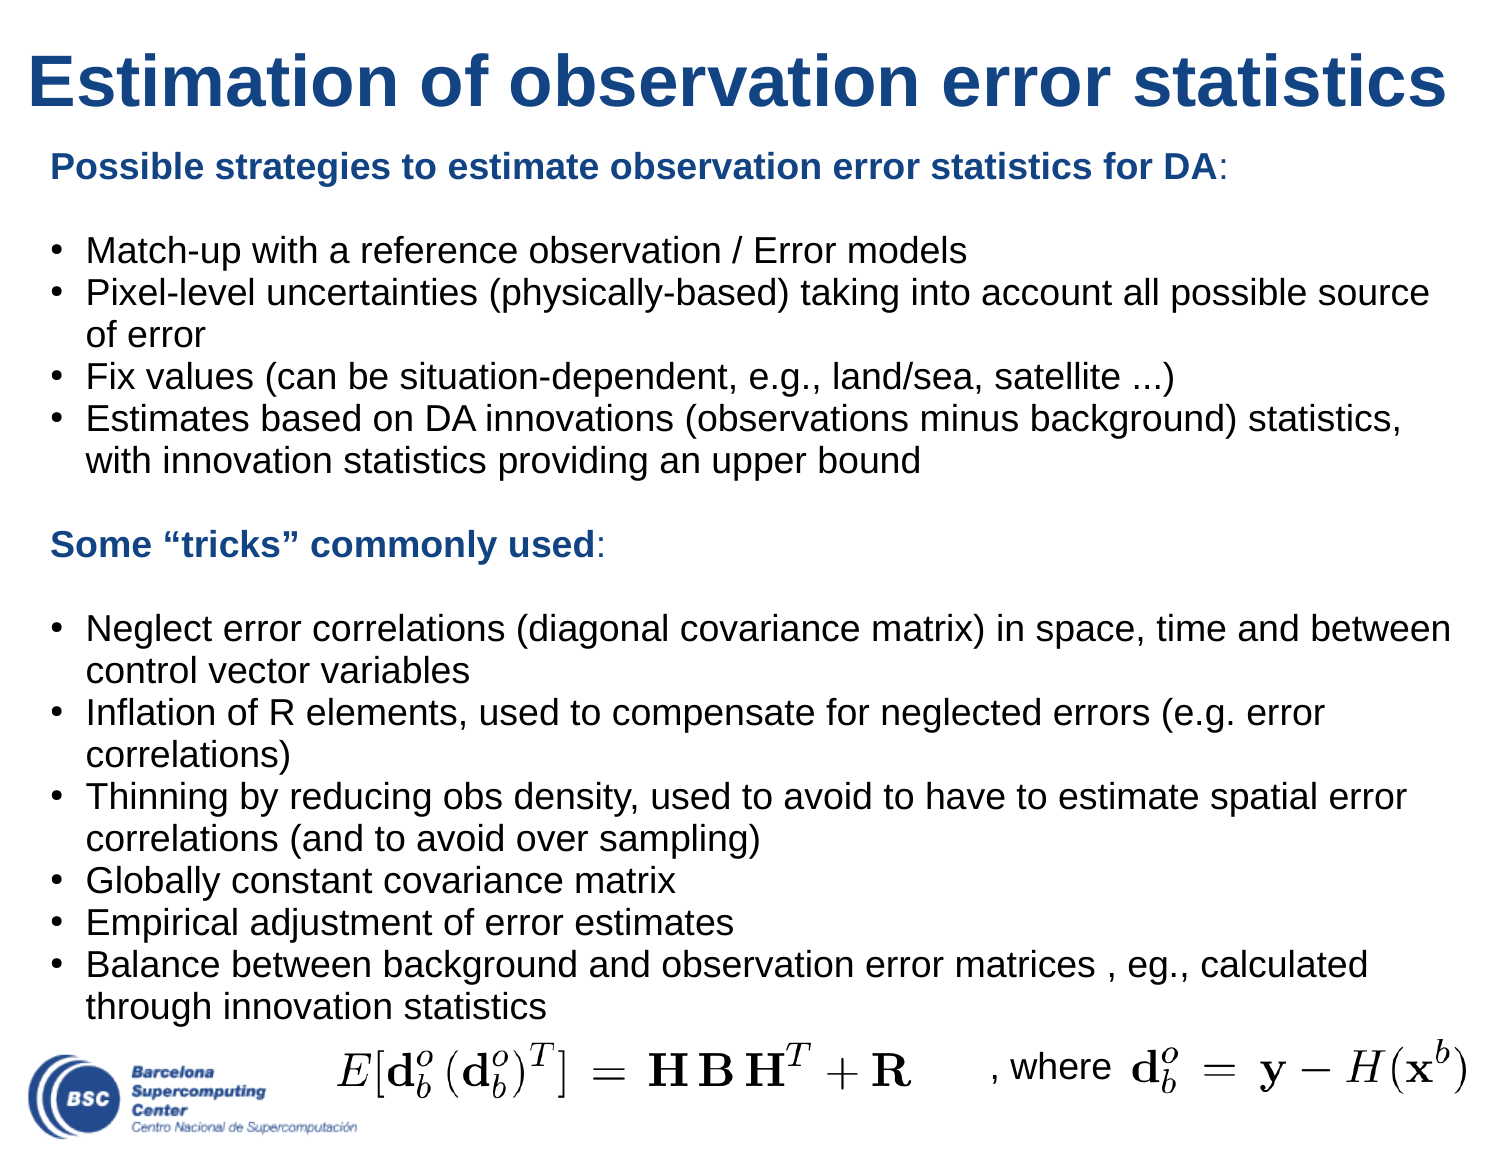

Estimation of observation error statistics
Possible strategies to estimate observation error statistics for DA:
Match-up with a reference observation / Error models
Pixel-level uncertainties (physically-based) taking into account all possible source of error
Fix values (can be situation-dependent, e.g., land/sea, satellite ...)
Estimates based on DA innovations (observations minus background) statistics, with innovation statistics providing an upper bound
Some “tricks” commonly used:
Neglect error correlations (diagonal covariance matrix) in space, time and between control vector variables
Inflation of R elements, used to compensate for neglected errors (e.g. error correlations)
Thinning by reducing obs density, used to avoid to have to estimate spatial error correlations (and to avoid over sampling)
Globally constant covariance matrix
Empirical adjustment of error estimates
Balance between background and observation error matrices , eg., calculated through innovation statistics
, where